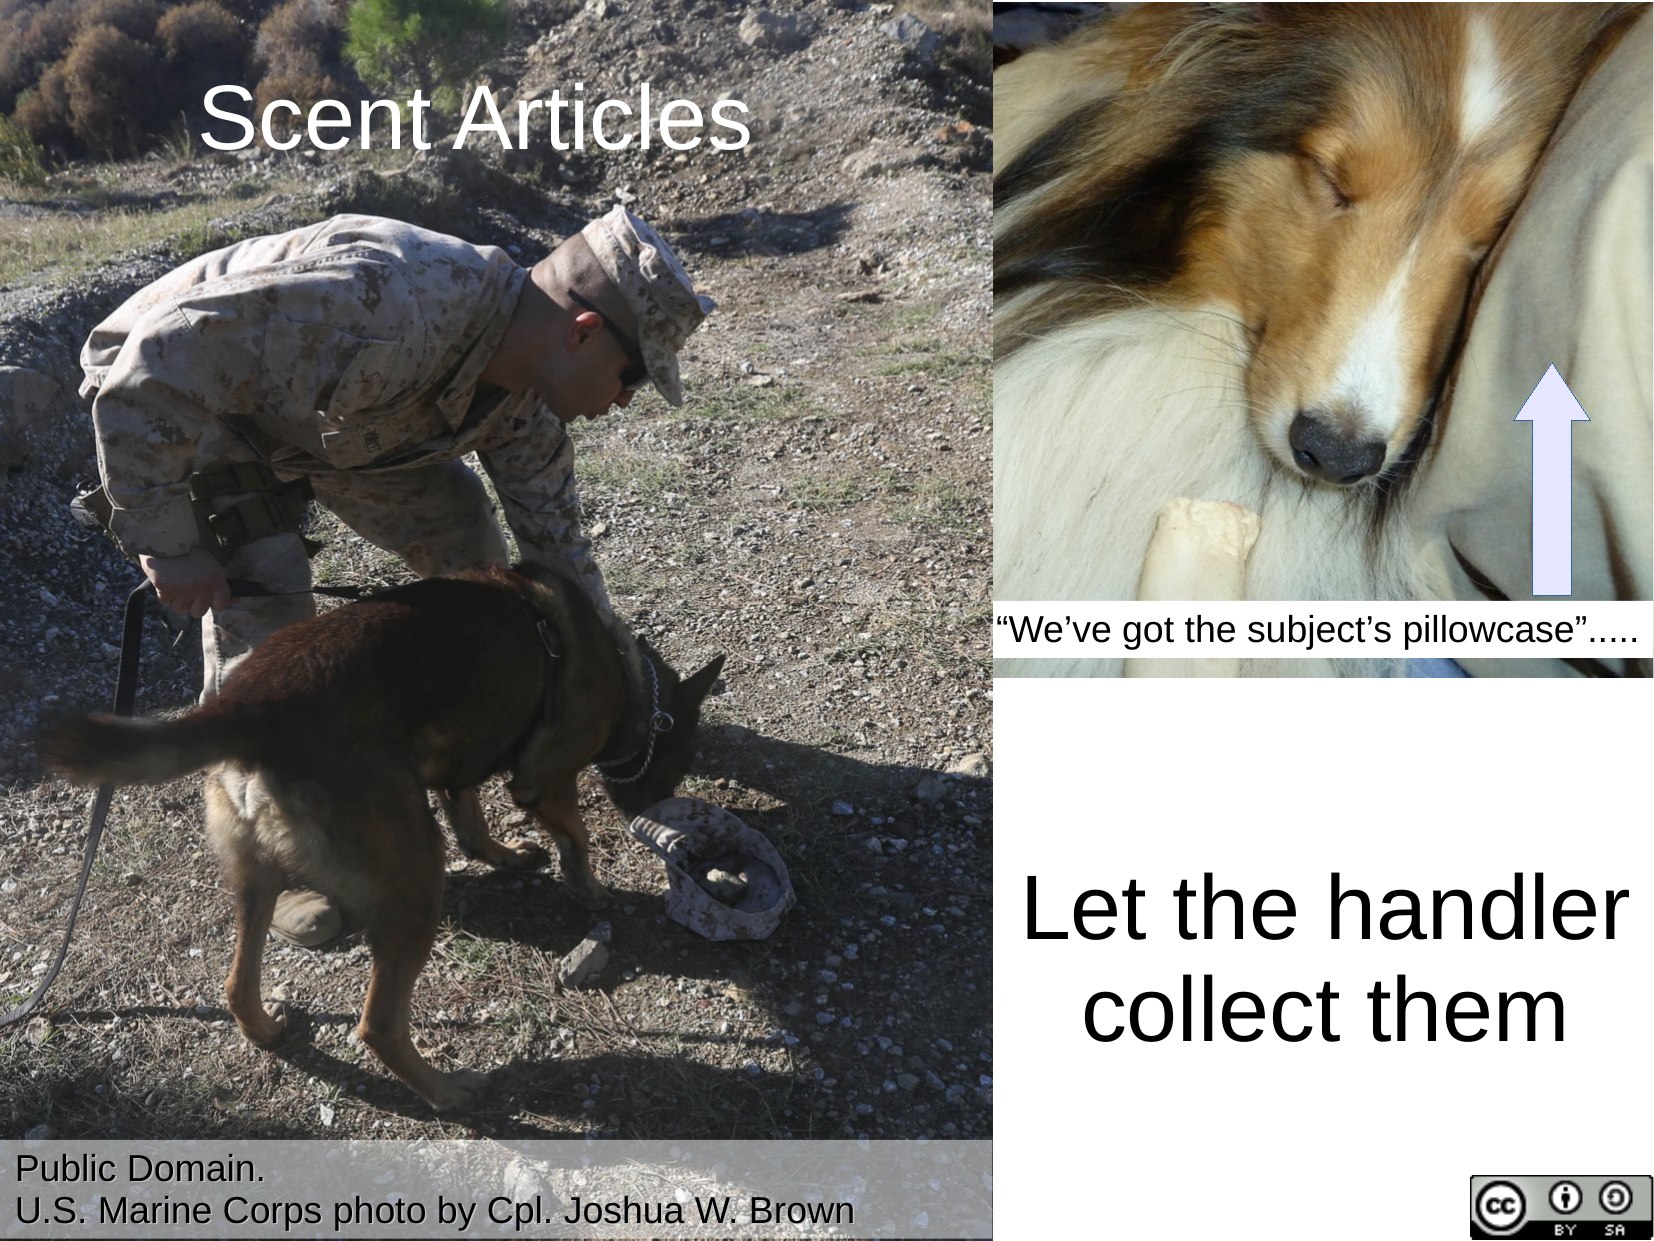

“We’ve got the subject’s pillowcase”.....
Scent Articles
# Let the handler collect them
Public Domain.
U.S. Marine Corps photo by Cpl. Joshua W. Brown